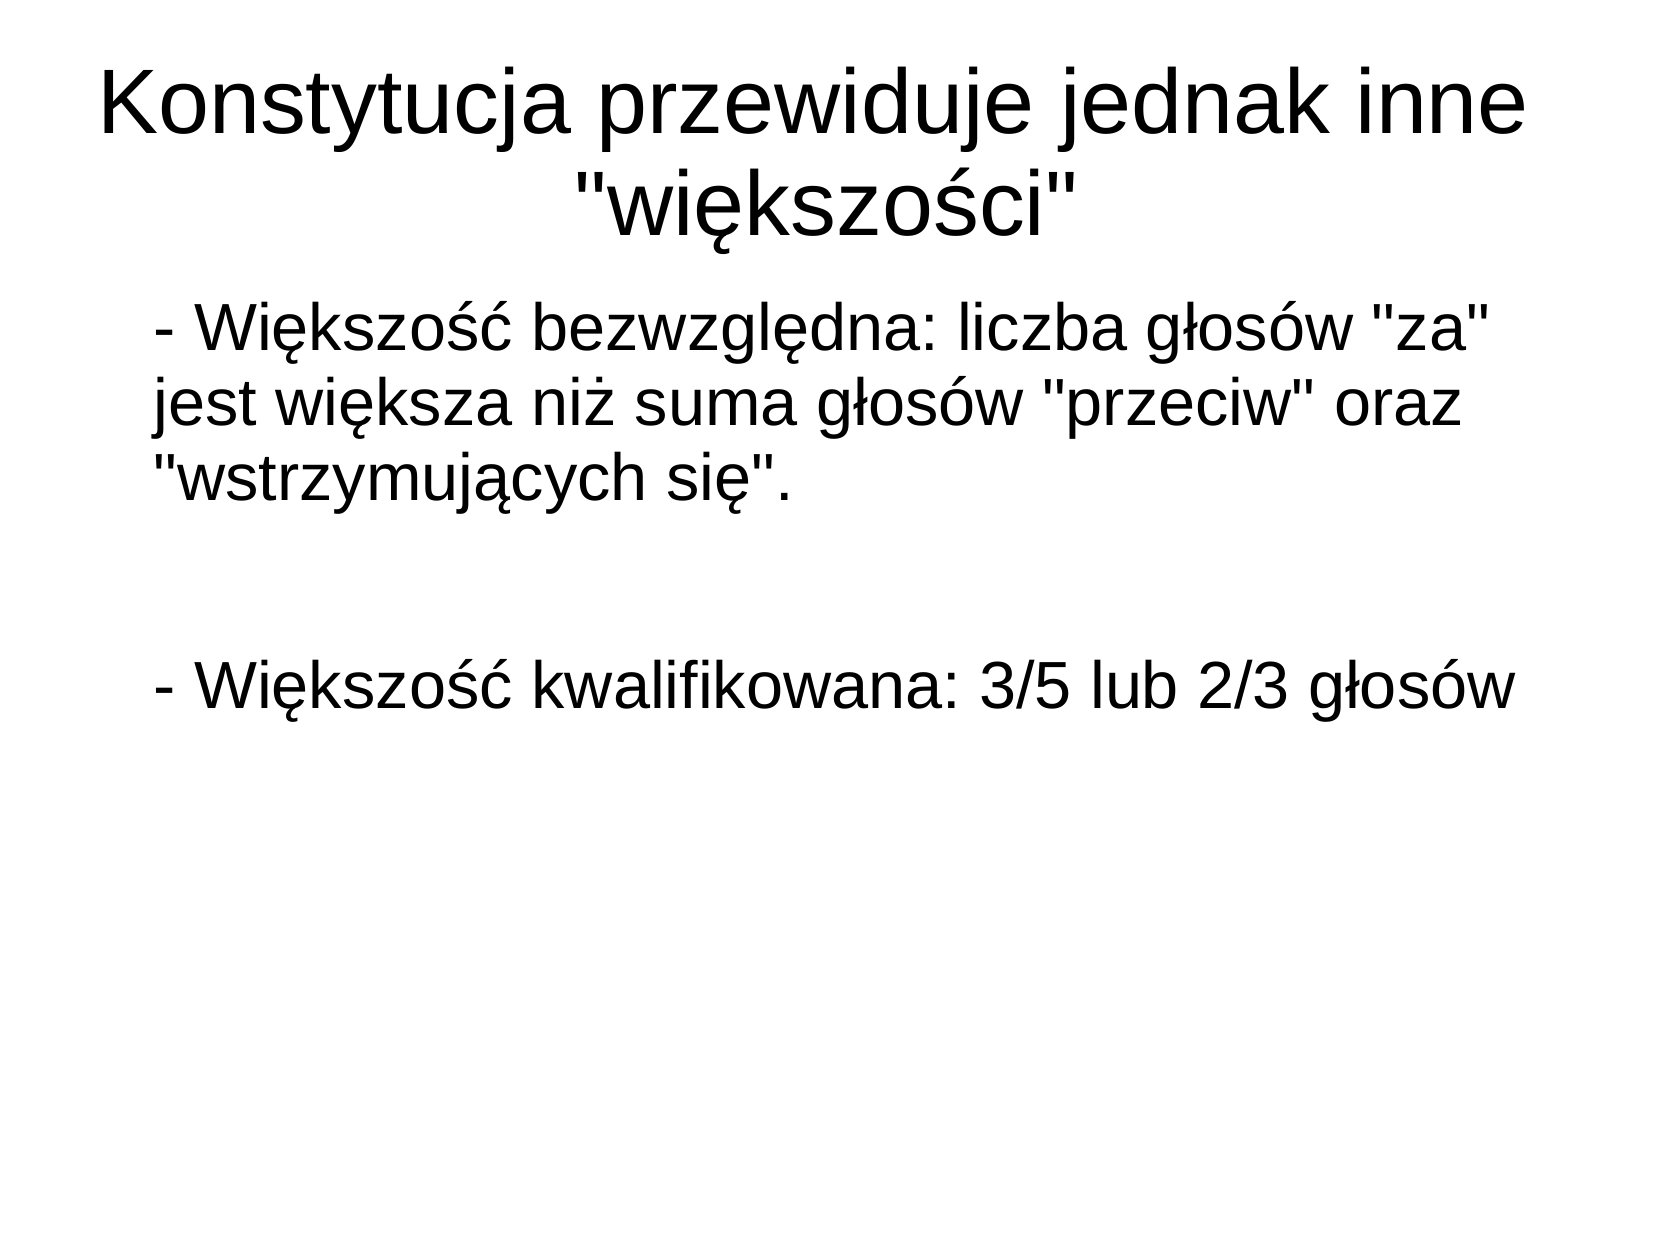

# Konstytucja przewiduje jednak inne "większości"
- Większość bezwzględna: liczba głosów "za" jest większa niż suma głosów "przeciw" oraz "wstrzymujących się".
- Większość kwalifikowana: 3/5 lub 2/3 głosów